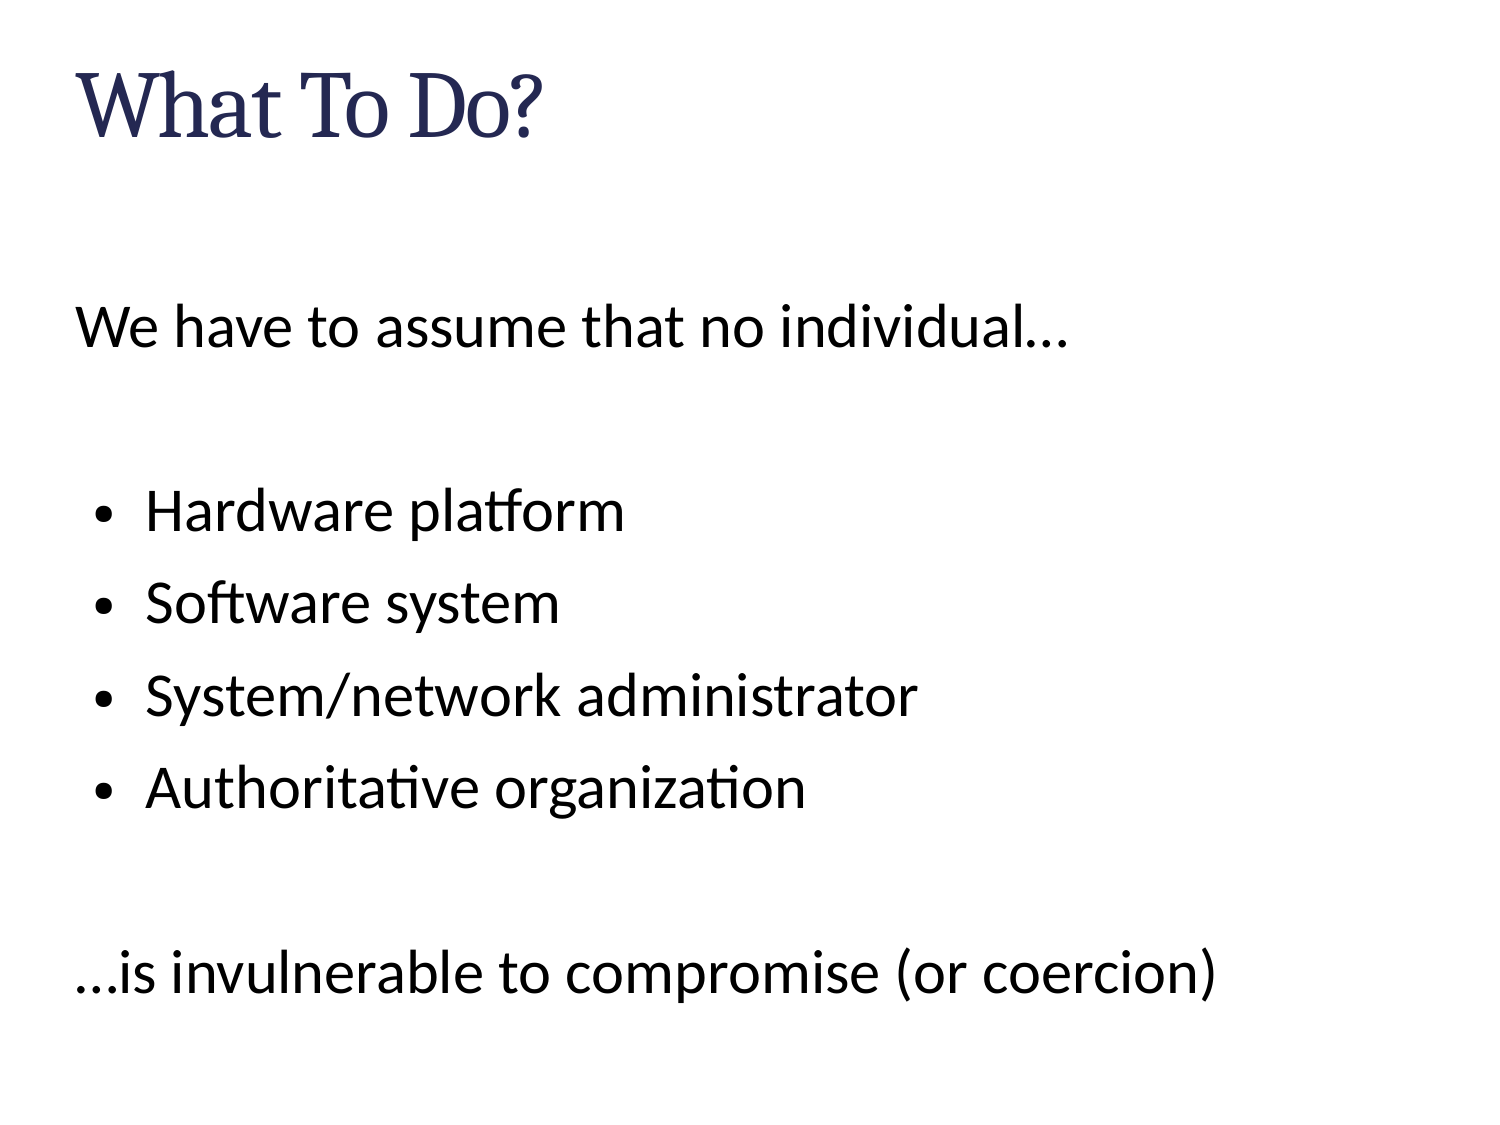

# What To Do?
We have to assume that no individual…
Hardware platform
Software system
System/network administrator
Authoritative organization
…is invulnerable to compromise (or coercion)